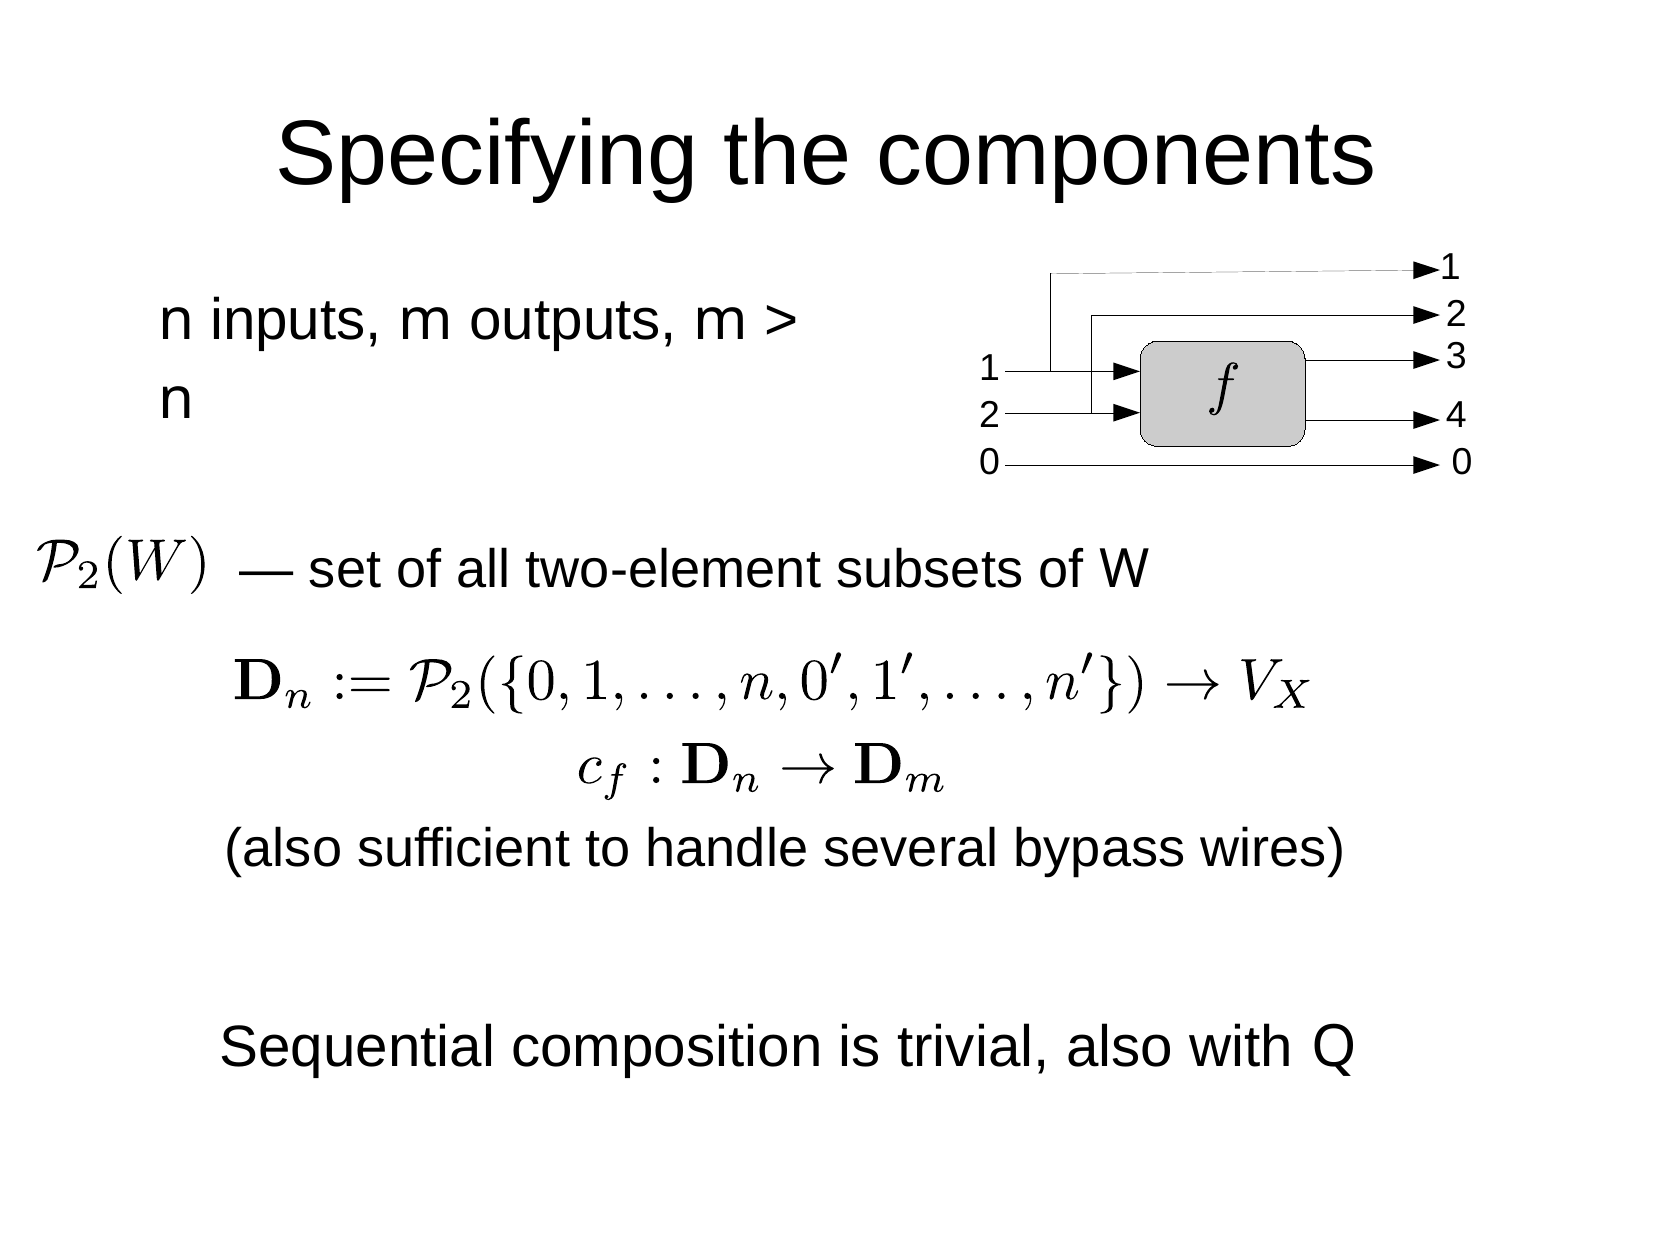

# Specifying the components
1
n inputs, m outputs, m > n
2
3
1
2
4
0
0
— set of all two-element subsets of W
(also sufficient to handle several bypass wires)
Sequential composition is trivial, also with Q